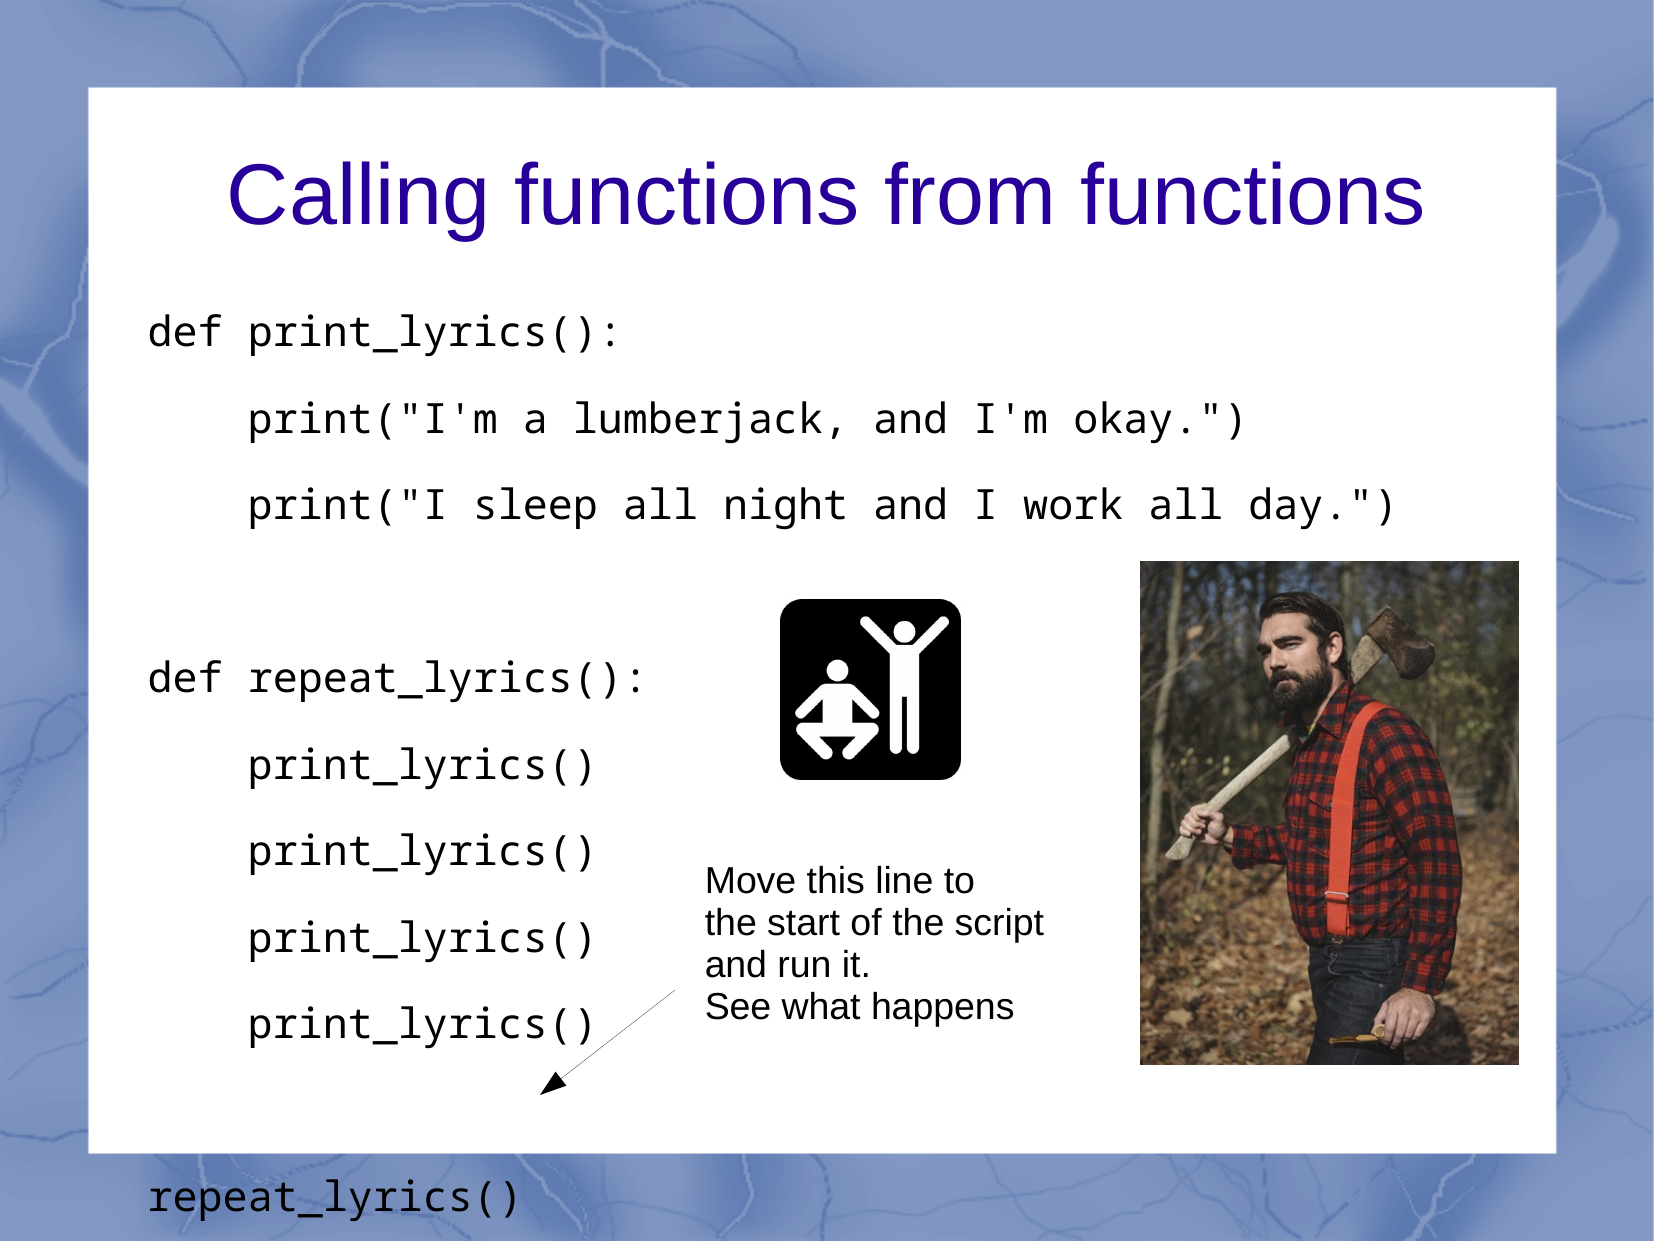

# Calling functions from functions
def print_lyrics():
 print("I'm a lumberjack, and I'm okay.")
 print("I sleep all night and I work all day.")
def repeat_lyrics():
 print_lyrics()
 print_lyrics()
 print_lyrics()
 print_lyrics()
repeat_lyrics()
Move this line to
the start of the script
and run it.
See what happens